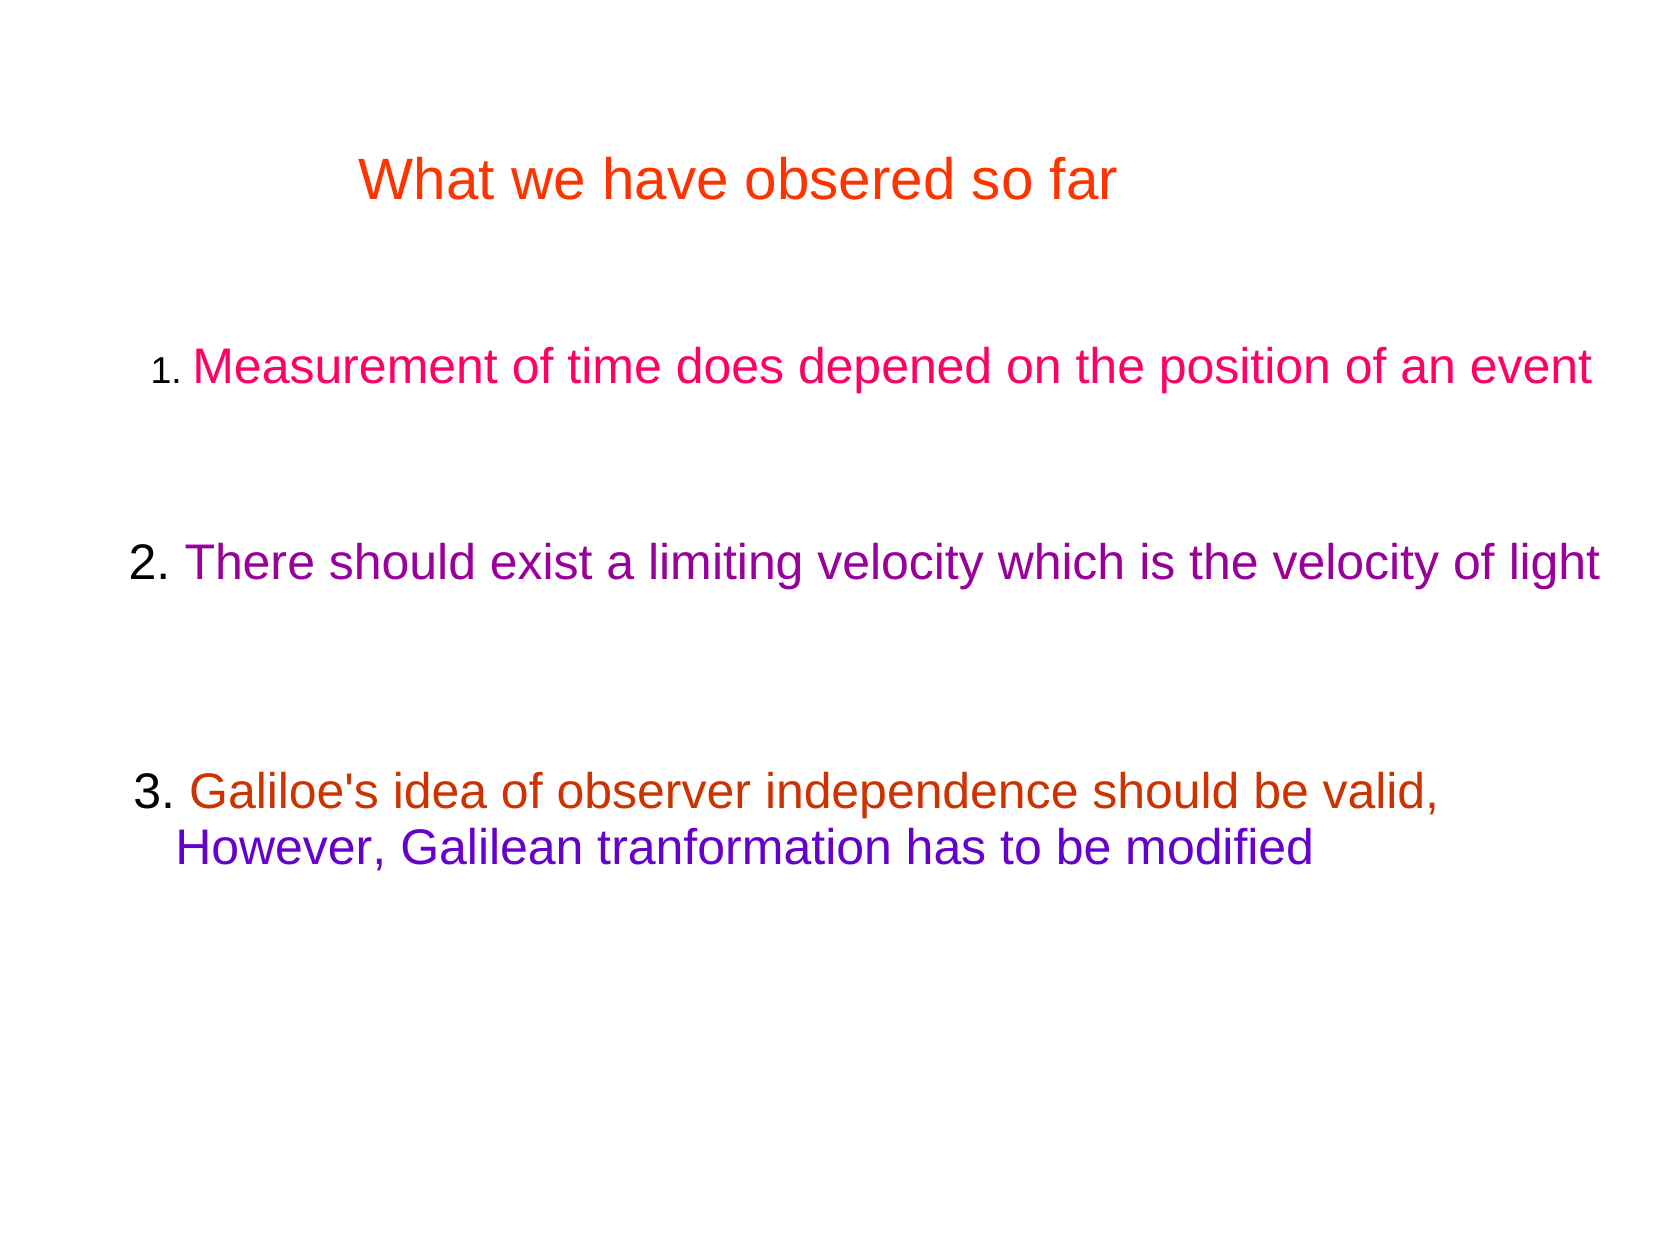

What we have obsered so far
1. Measurement of time does depened on the position of an event
2. There should exist a limiting velocity which is the velocity of light
3. Galiloe's idea of observer independence should be valid,
 However, Galilean tranformation has to be modified